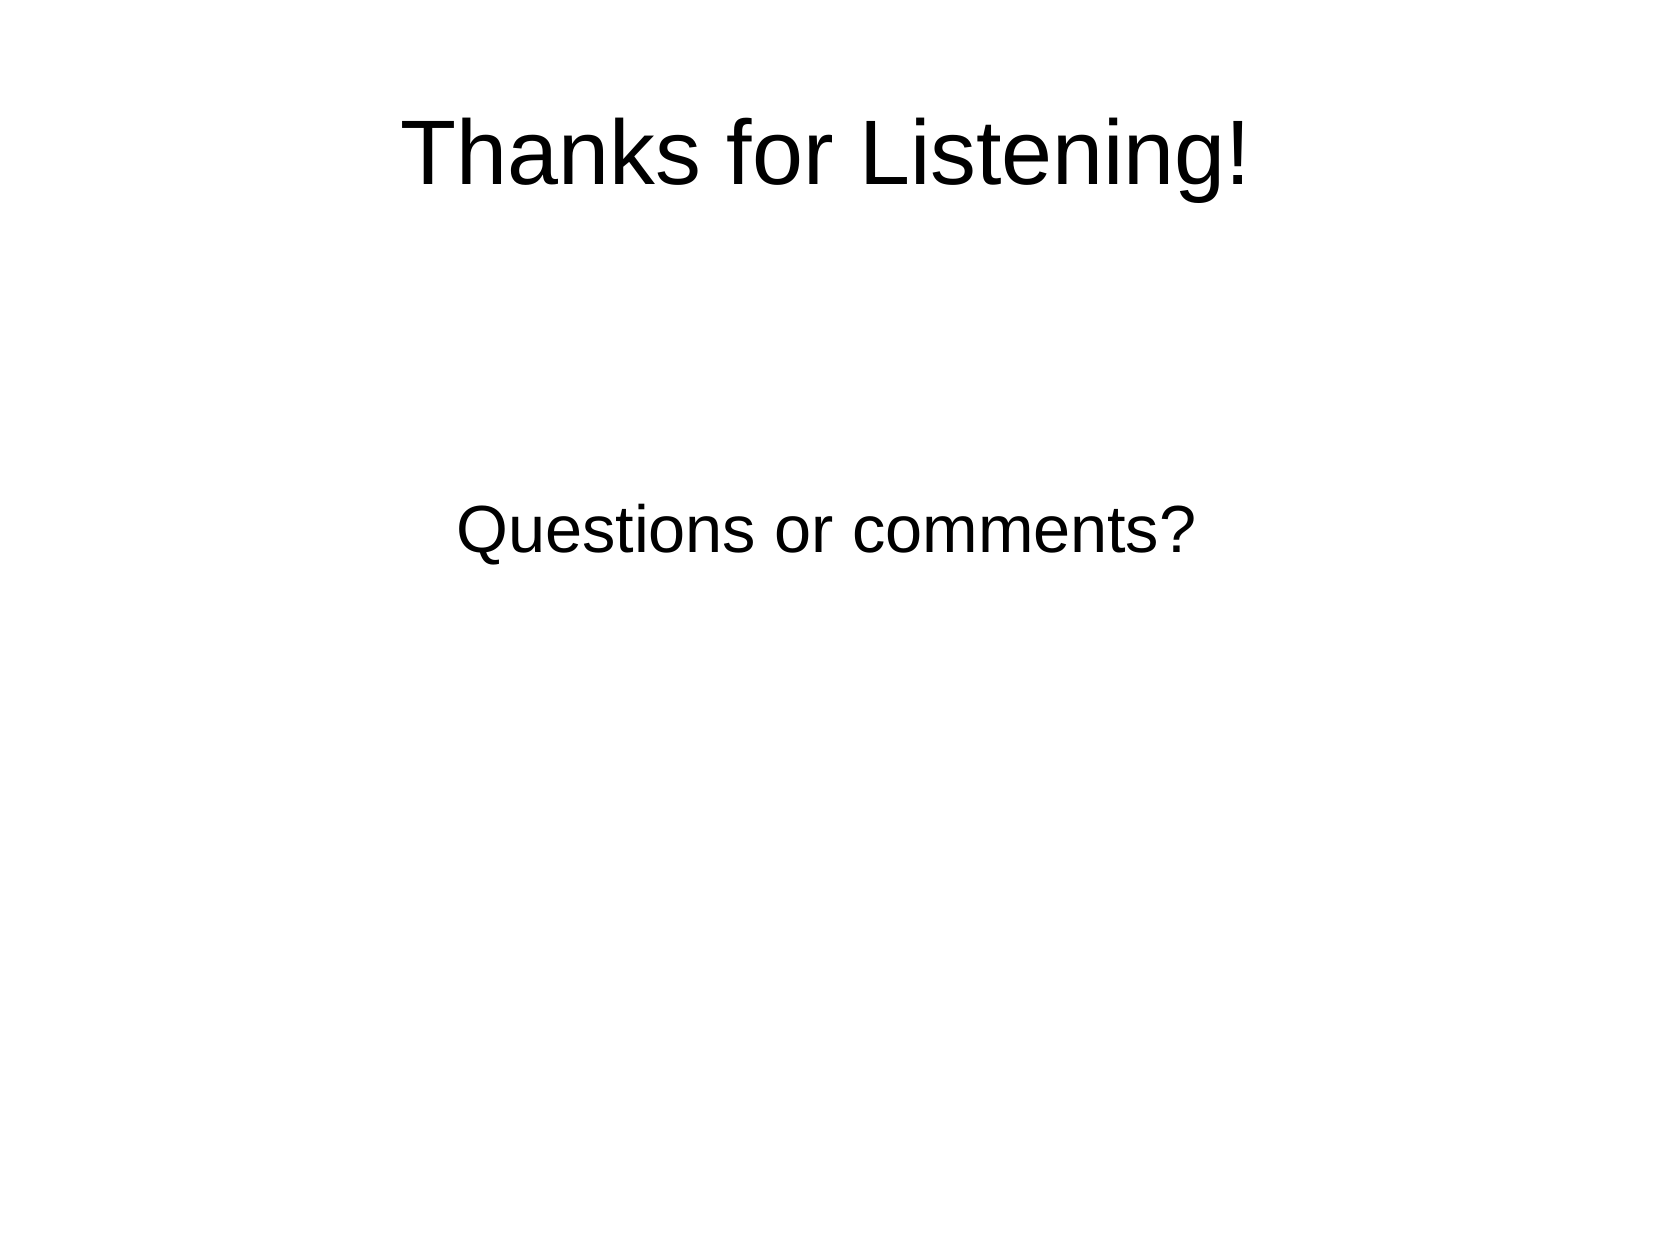

# Thanks for Listening!
Questions or comments?